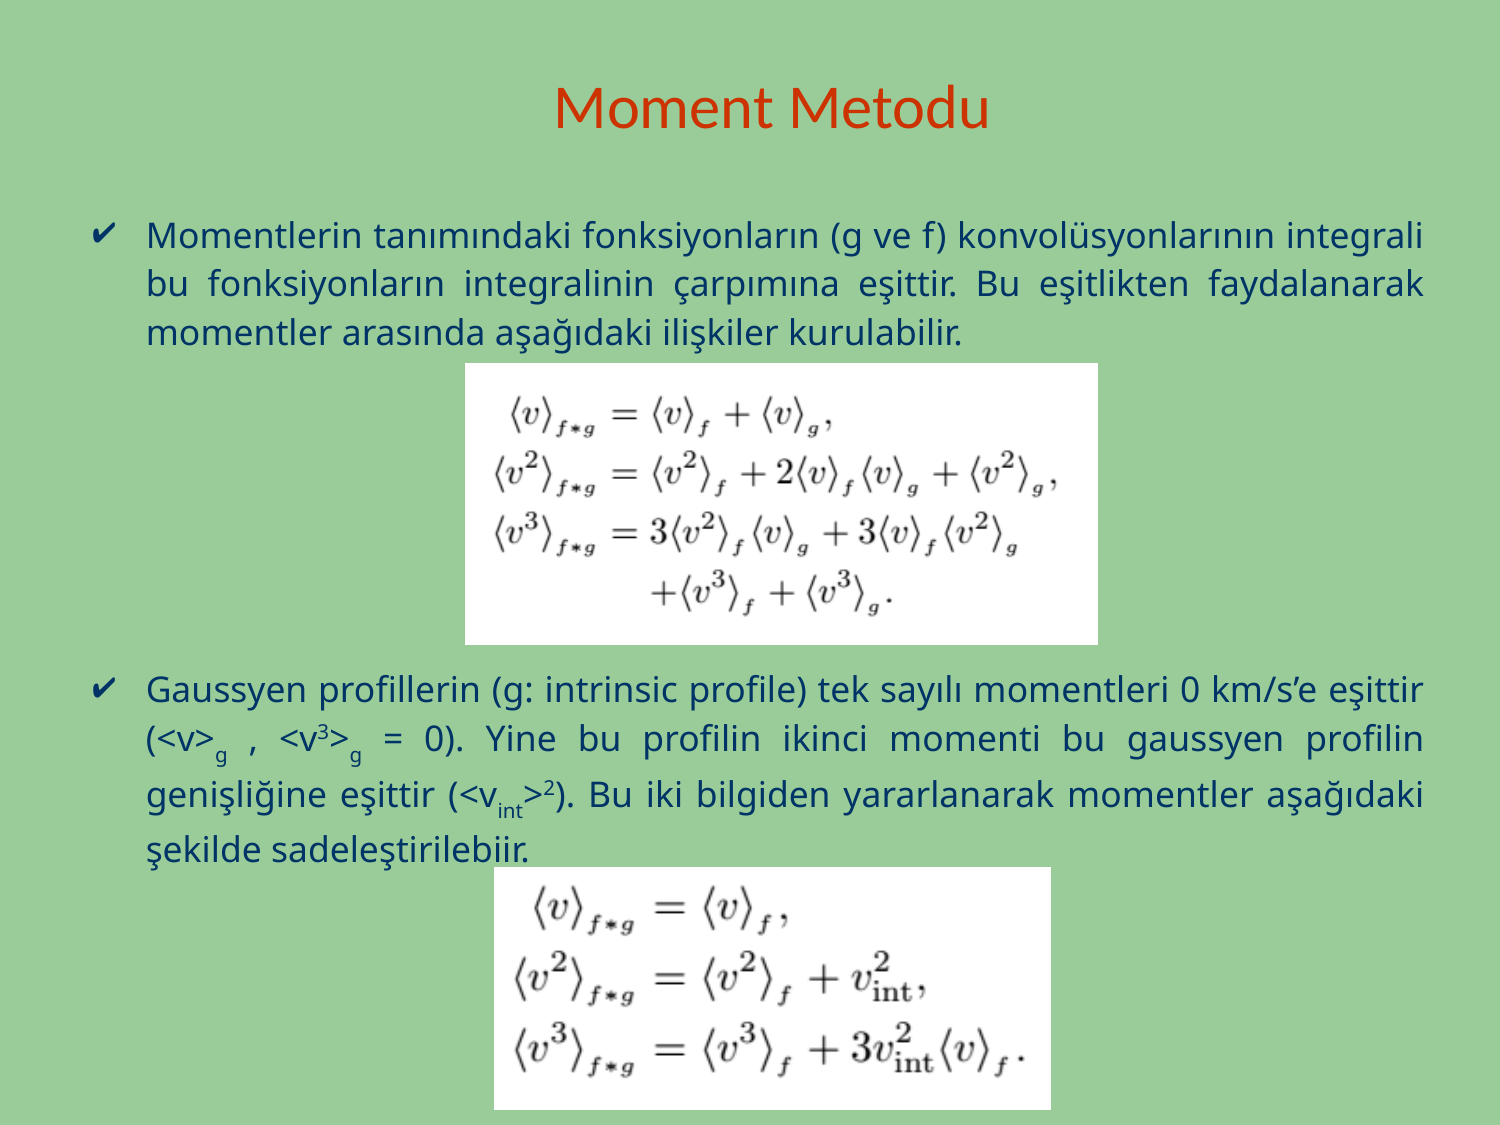

# Moment Metodu
Momentlerin tanımındaki fonksiyonların (g ve f) konvolüsyonlarının integrali bu fonksiyonların integralinin çarpımına eşittir. Bu eşitlikten faydalanarak momentler arasında aşağıdaki ilişkiler kurulabilir.
Gaussyen profillerin (g: intrinsic profile) tek sayılı momentleri 0 km/s’e eşittir (<v>g , <v3>g = 0). Yine bu profilin ikinci momenti bu gaussyen profilin genişliğine eşittir (<vint>2). Bu iki bilgiden yararlanarak momentler aşağıdaki şekilde sadeleştirilebiir.